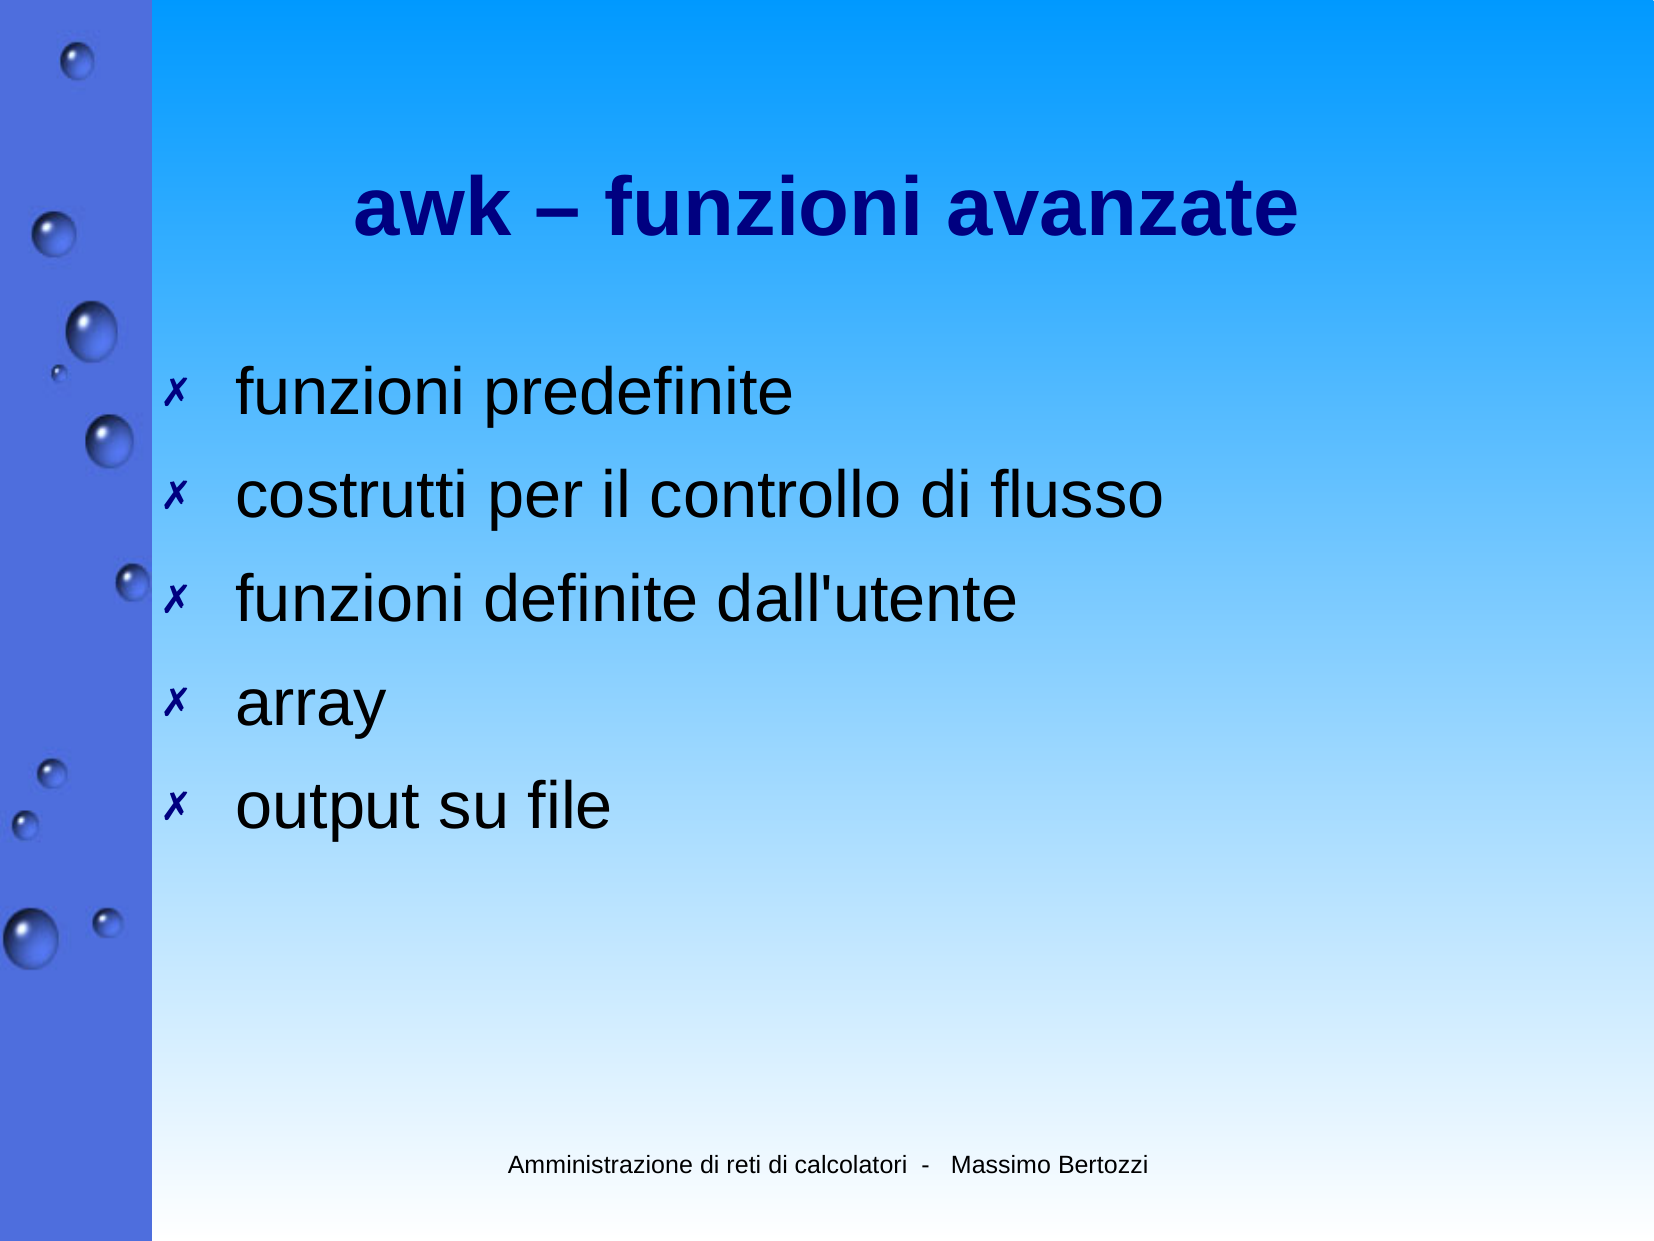

# awk – funzioni avanzate
funzioni predefinite
costrutti per il controllo di flusso
funzioni definite dall'utente
array
output su file